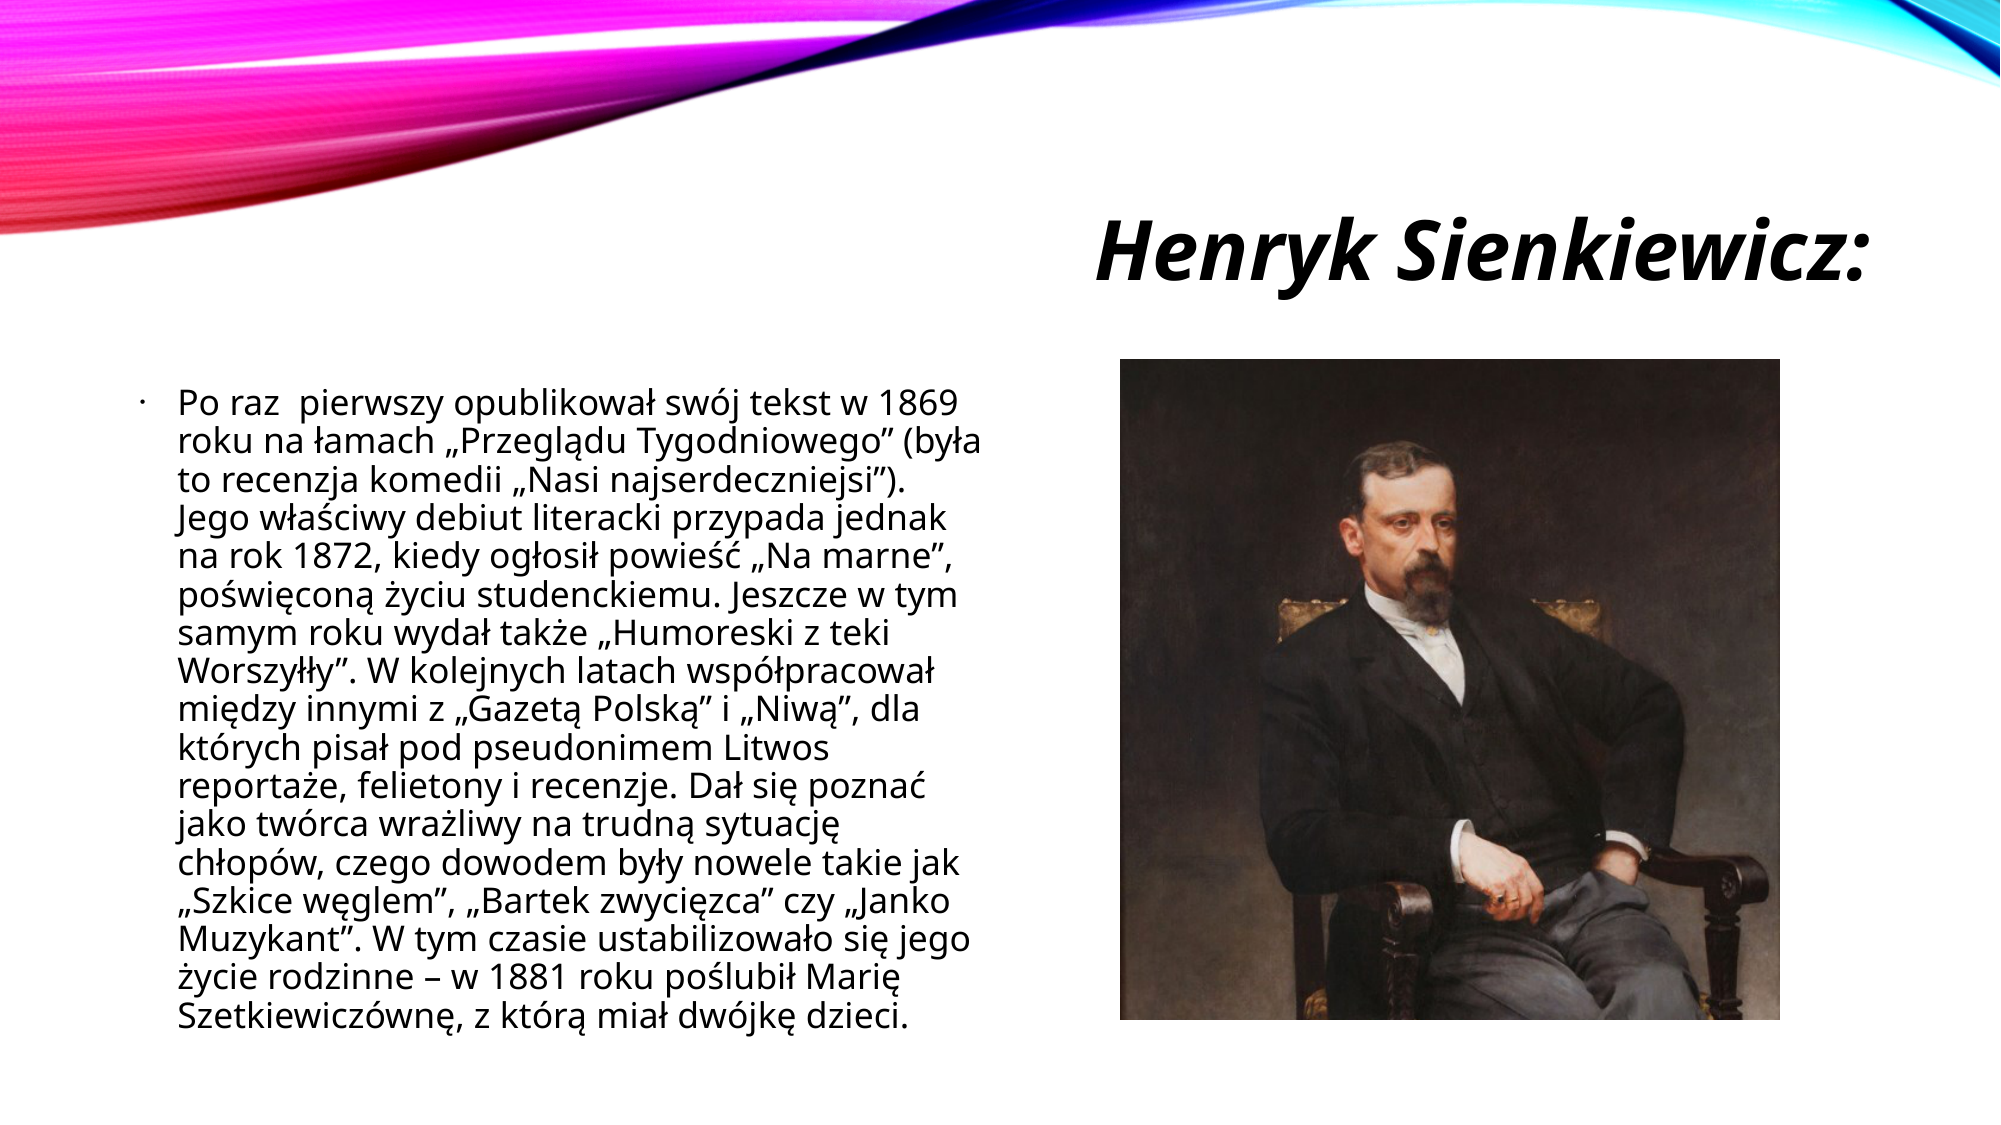

Henryk Sienkiewicz:
Po raz pierwszy opublikował swój tekst w 1869 roku na łamach „Przeglądu Tygodniowego” (była to recenzja komedii „Nasi najserdeczniejsi”). Jego właściwy debiut literacki przypada jednak na rok 1872, kiedy ogłosił powieść „Na marne”, poświęconą życiu studenckiemu. Jeszcze w tym samym roku wydał także „Humoreski z teki Worszyłły”. W kolejnych latach współpracował między innymi z „Gazetą Polską” i „Niwą”, dla których pisał pod pseudonimem Litwos reportaże, felietony i recenzje. Dał się poznać jako twórca wrażliwy na trudną sytuację chłopów, czego dowodem były nowele takie jak „Szkice węglem”, „Bartek zwycięzca” czy „Janko Muzykant”. W tym czasie ustabilizowało się jego życie rodzinne – w 1881 roku poślubił Marię Szetkiewiczównę, z którą miał dwójkę dzieci.